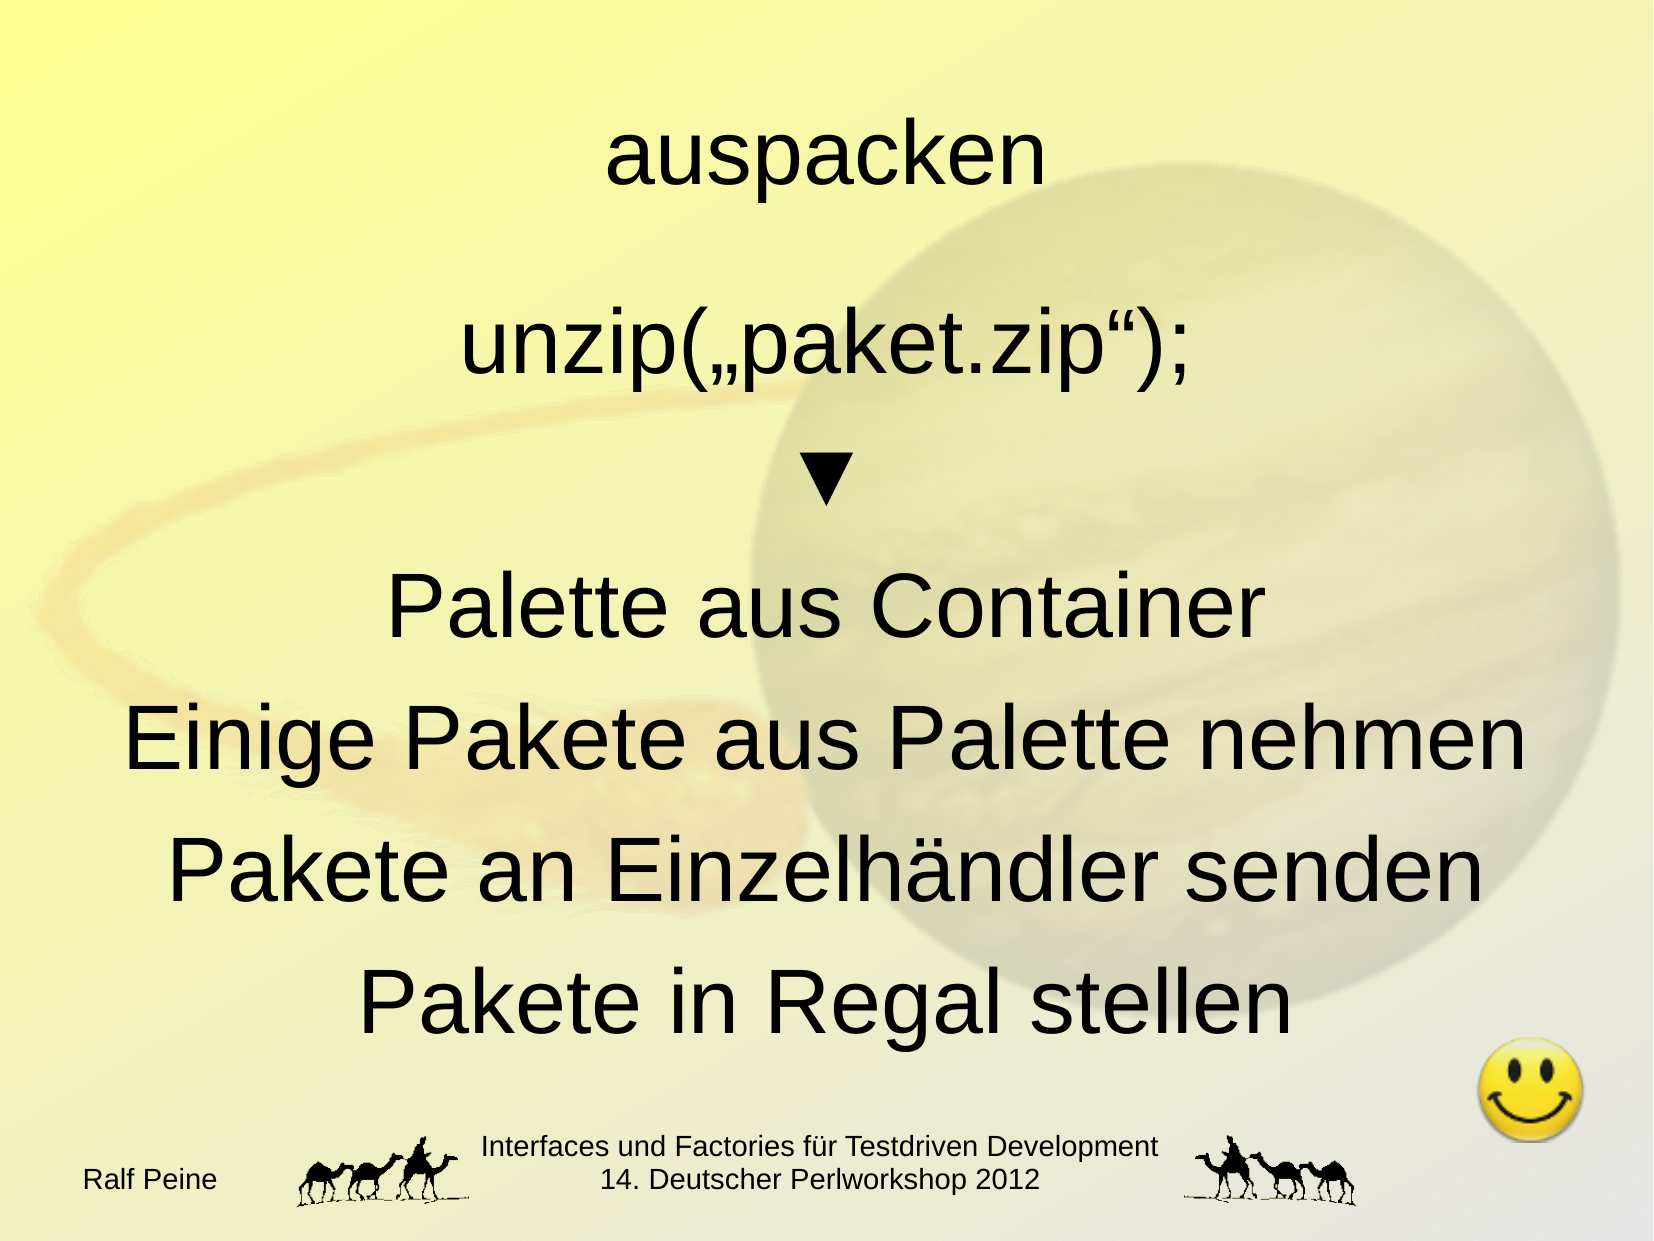

# auspacken
unzip(„paket.zip“);
▼
Palette aus Container
Einige Pakete aus Palette nehmen
Pakete an Einzelhändler senden
Pakete in Regal stellen